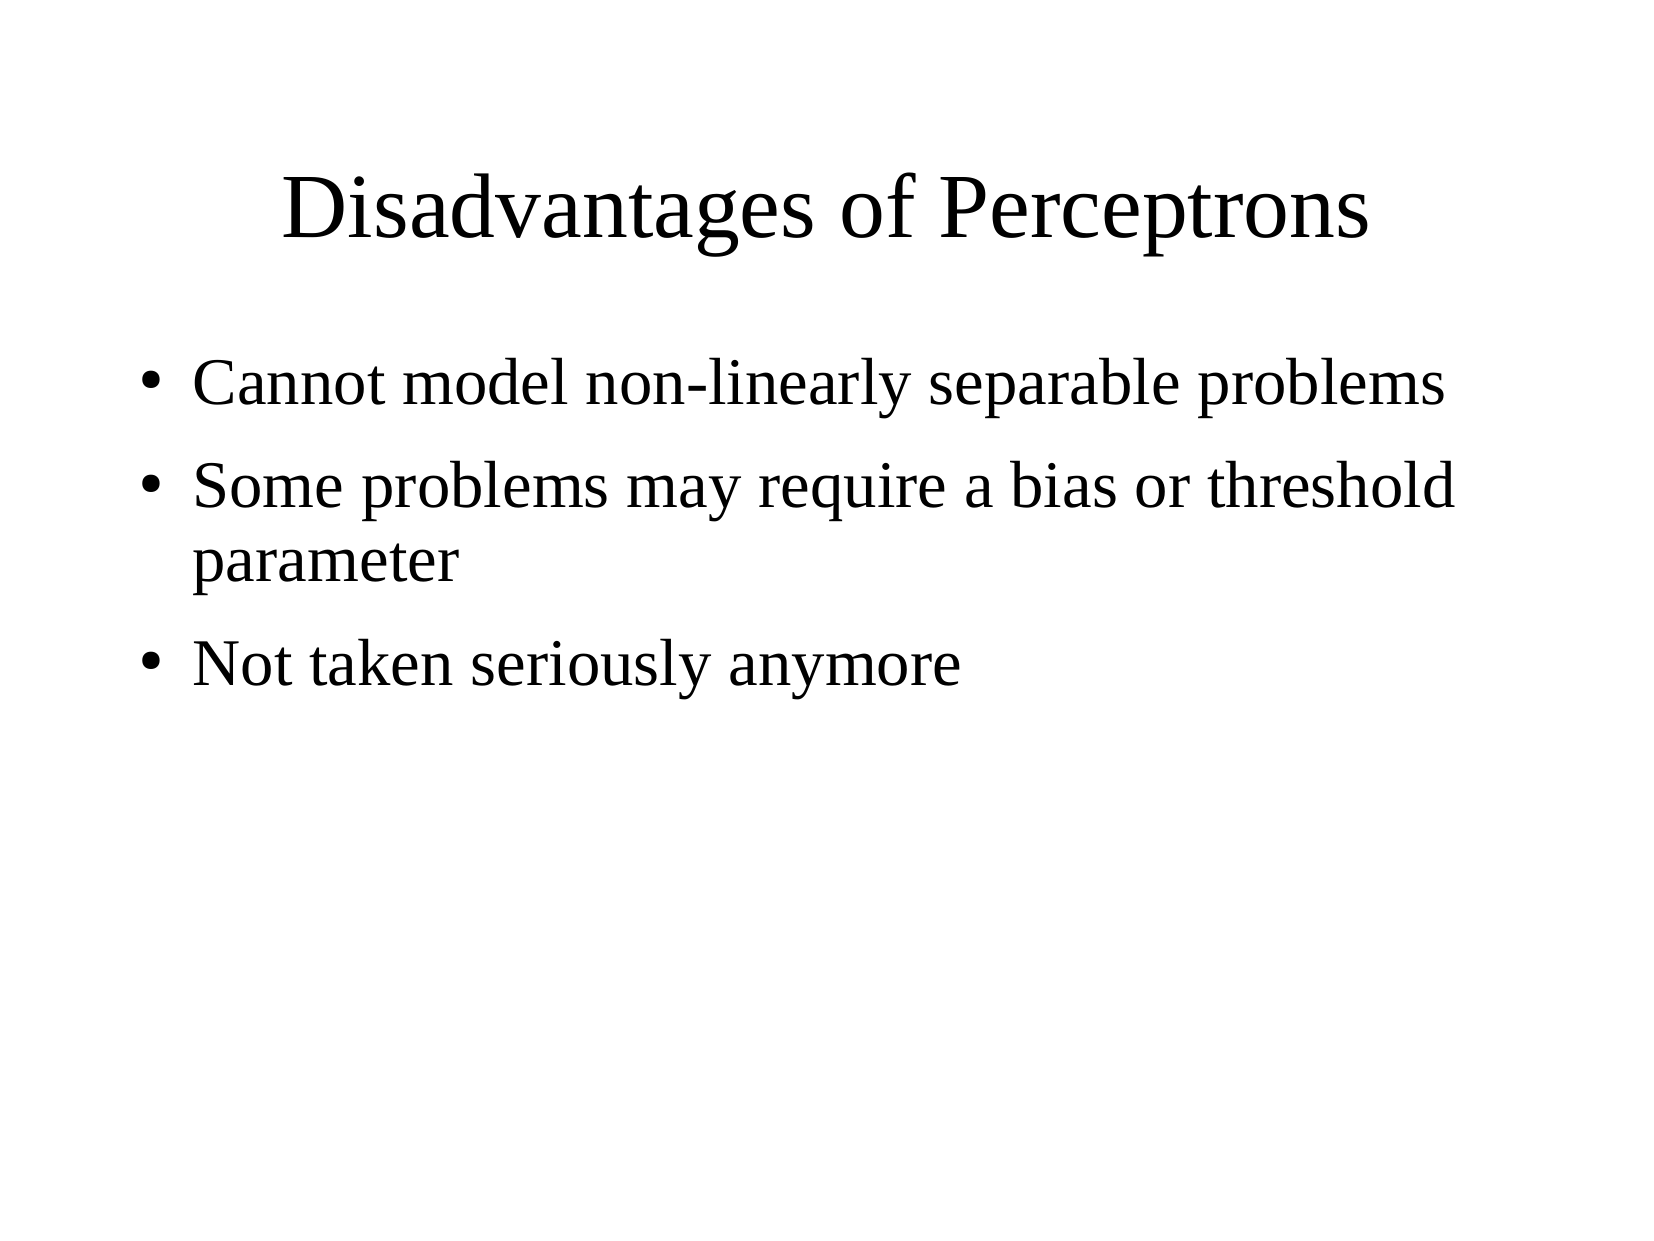

# Disadvantages of Perceptrons
Cannot model non-linearly separable problems
Some problems may require a bias or threshold parameter
Not taken seriously anymore